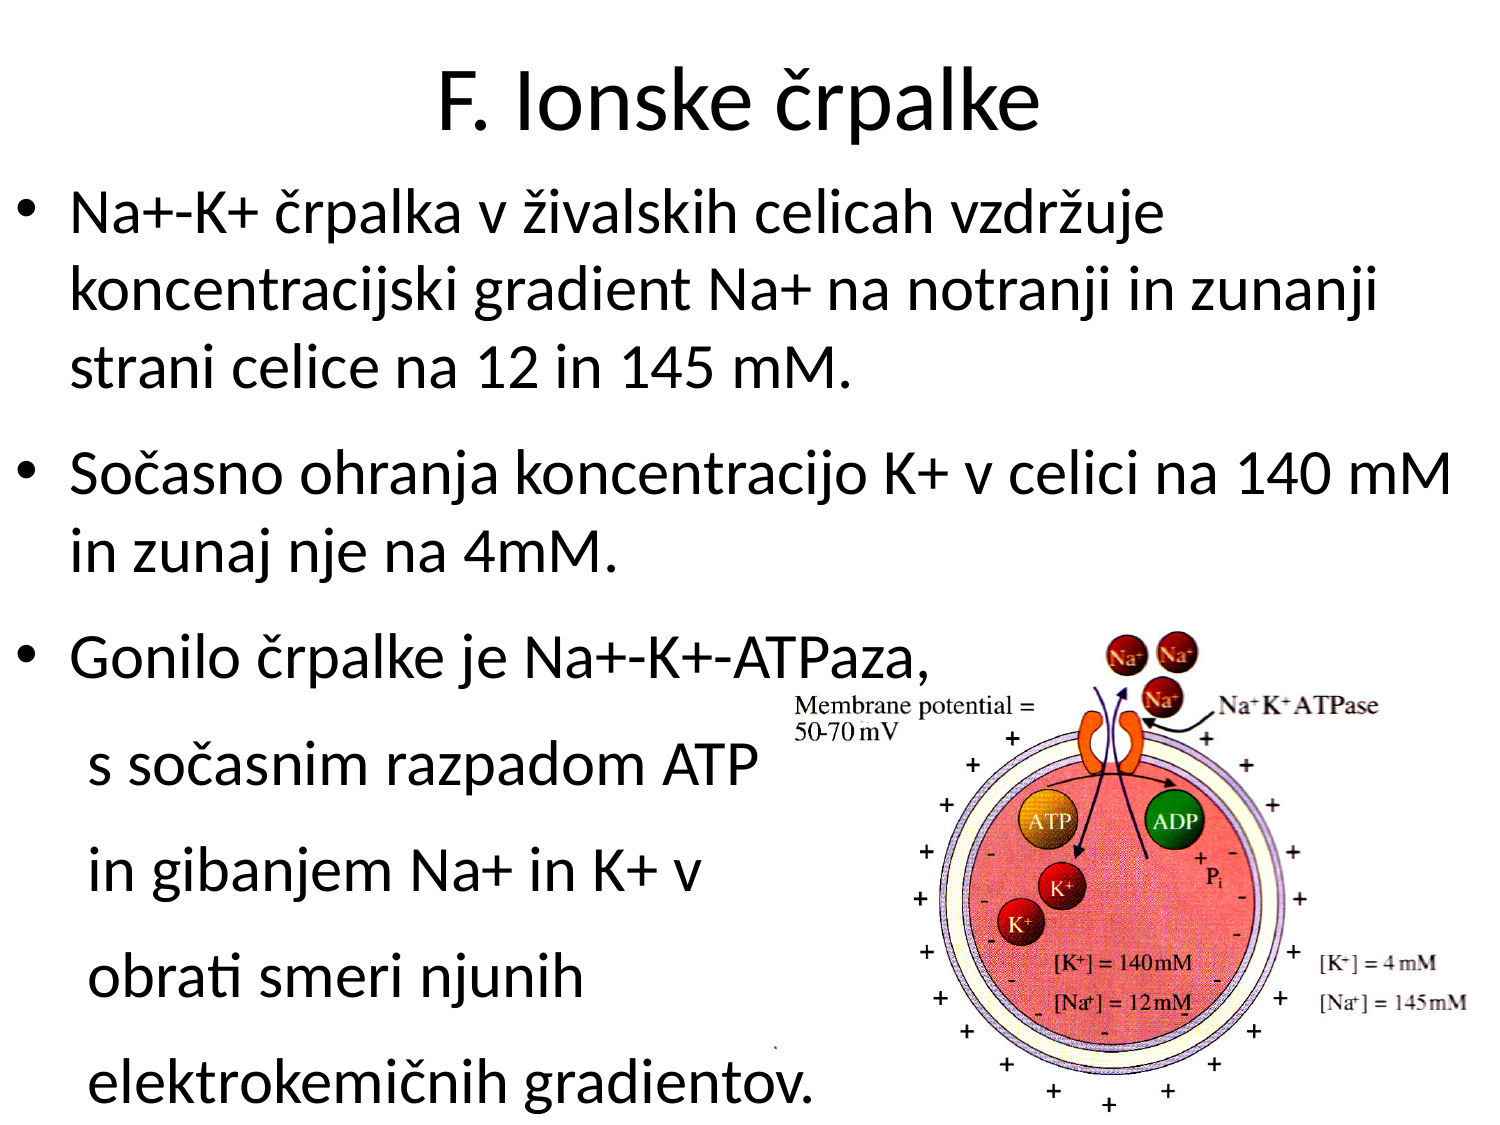

# F. Ionske črpalke
Na+-K+ črpalka v živalskih celicah vzdržuje koncentracijski gradient Na+ na notranji in zunanji strani celice na 12 in 145 mM.
Sočasno ohranja koncentracijo K+ v celici na 140 mM in zunaj nje na 4mM.
Gonilo črpalke je Na+-K+-ATPaza,
	s sočasnim razpadom ATP
	in gibanjem Na+ in K+ v
	obrati smeri njunih
	elektrokemičnih gradientov.